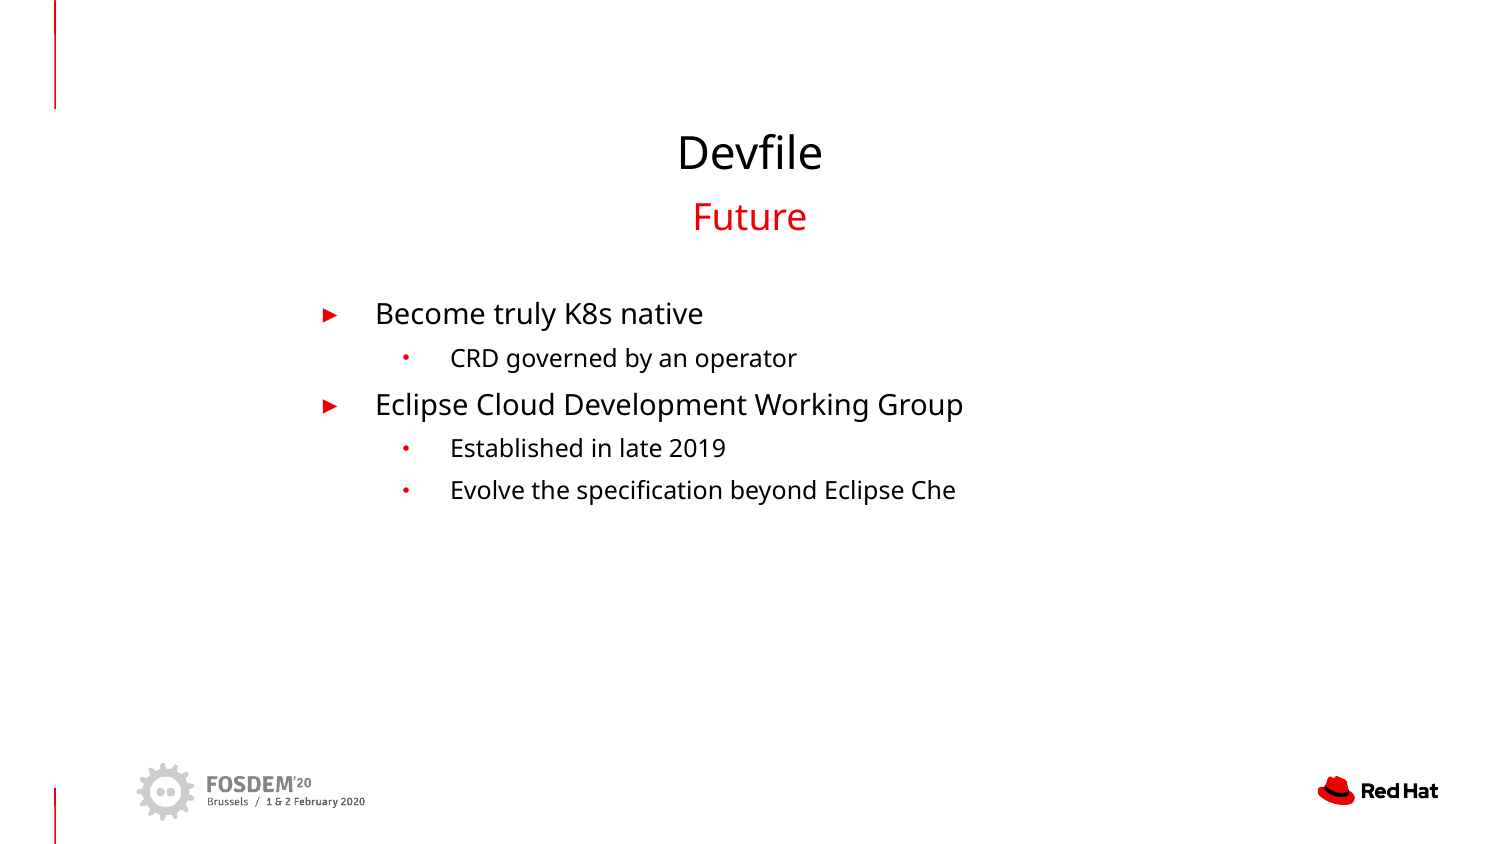

#
Devfile
Future
Become truly K8s native
CRD governed by an operator
Eclipse Cloud Development Working Group
Established in late 2019
Evolve the specification beyond Eclipse Che